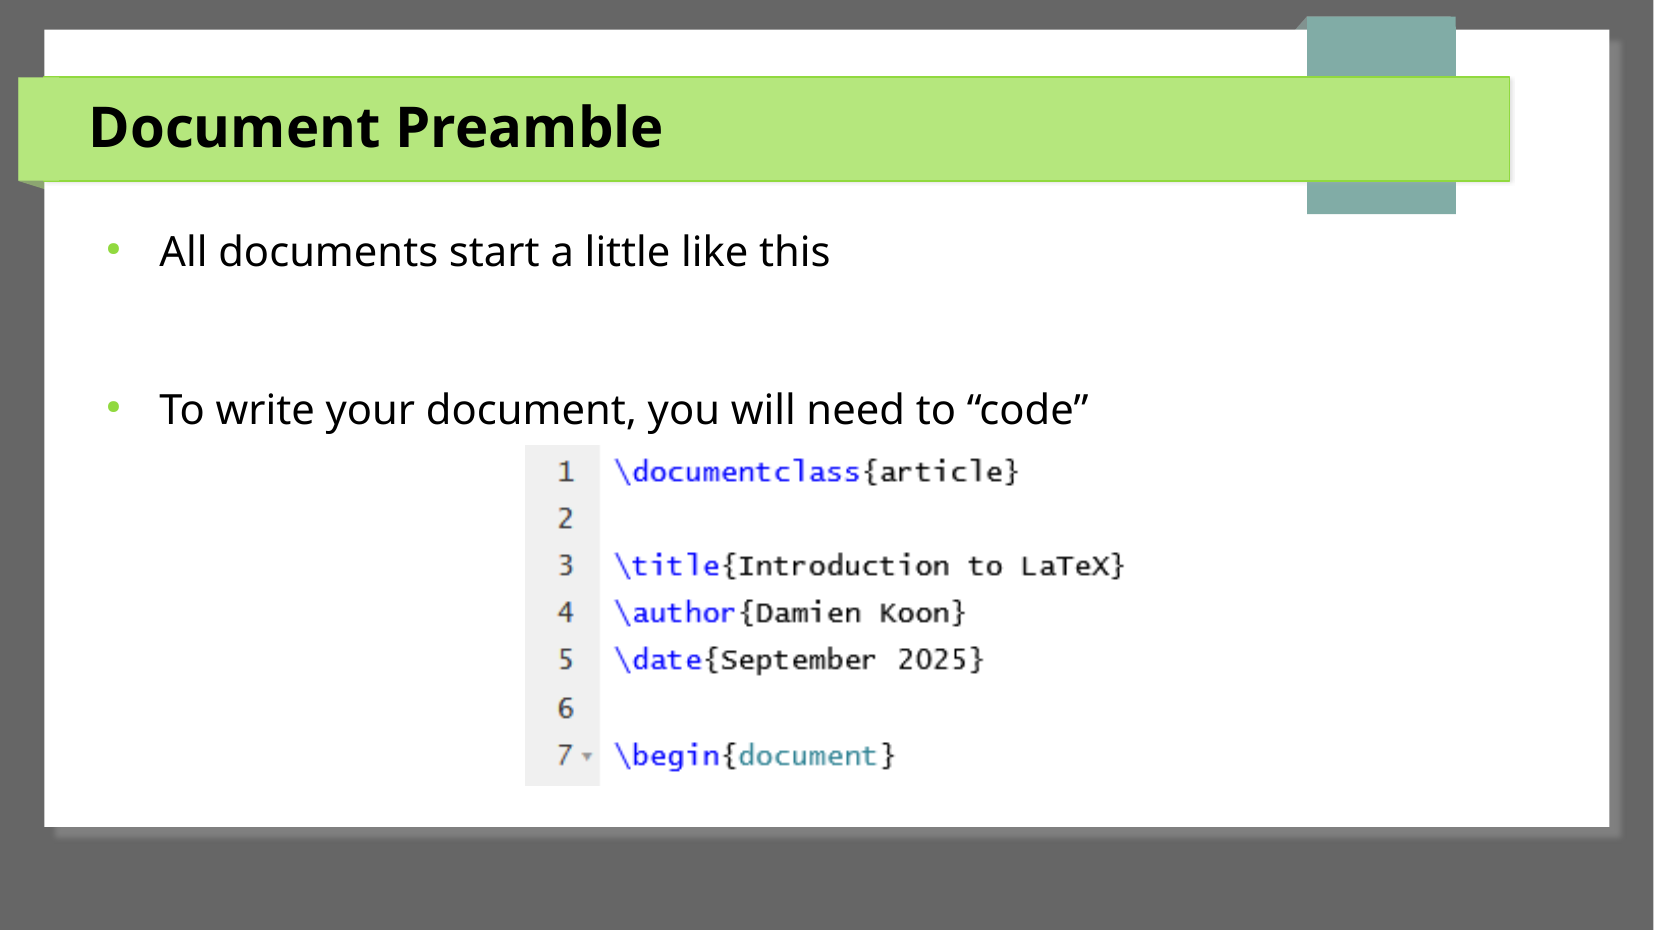

# Document Preamble
All documents start a little like this
To write your document, you will need to “code”